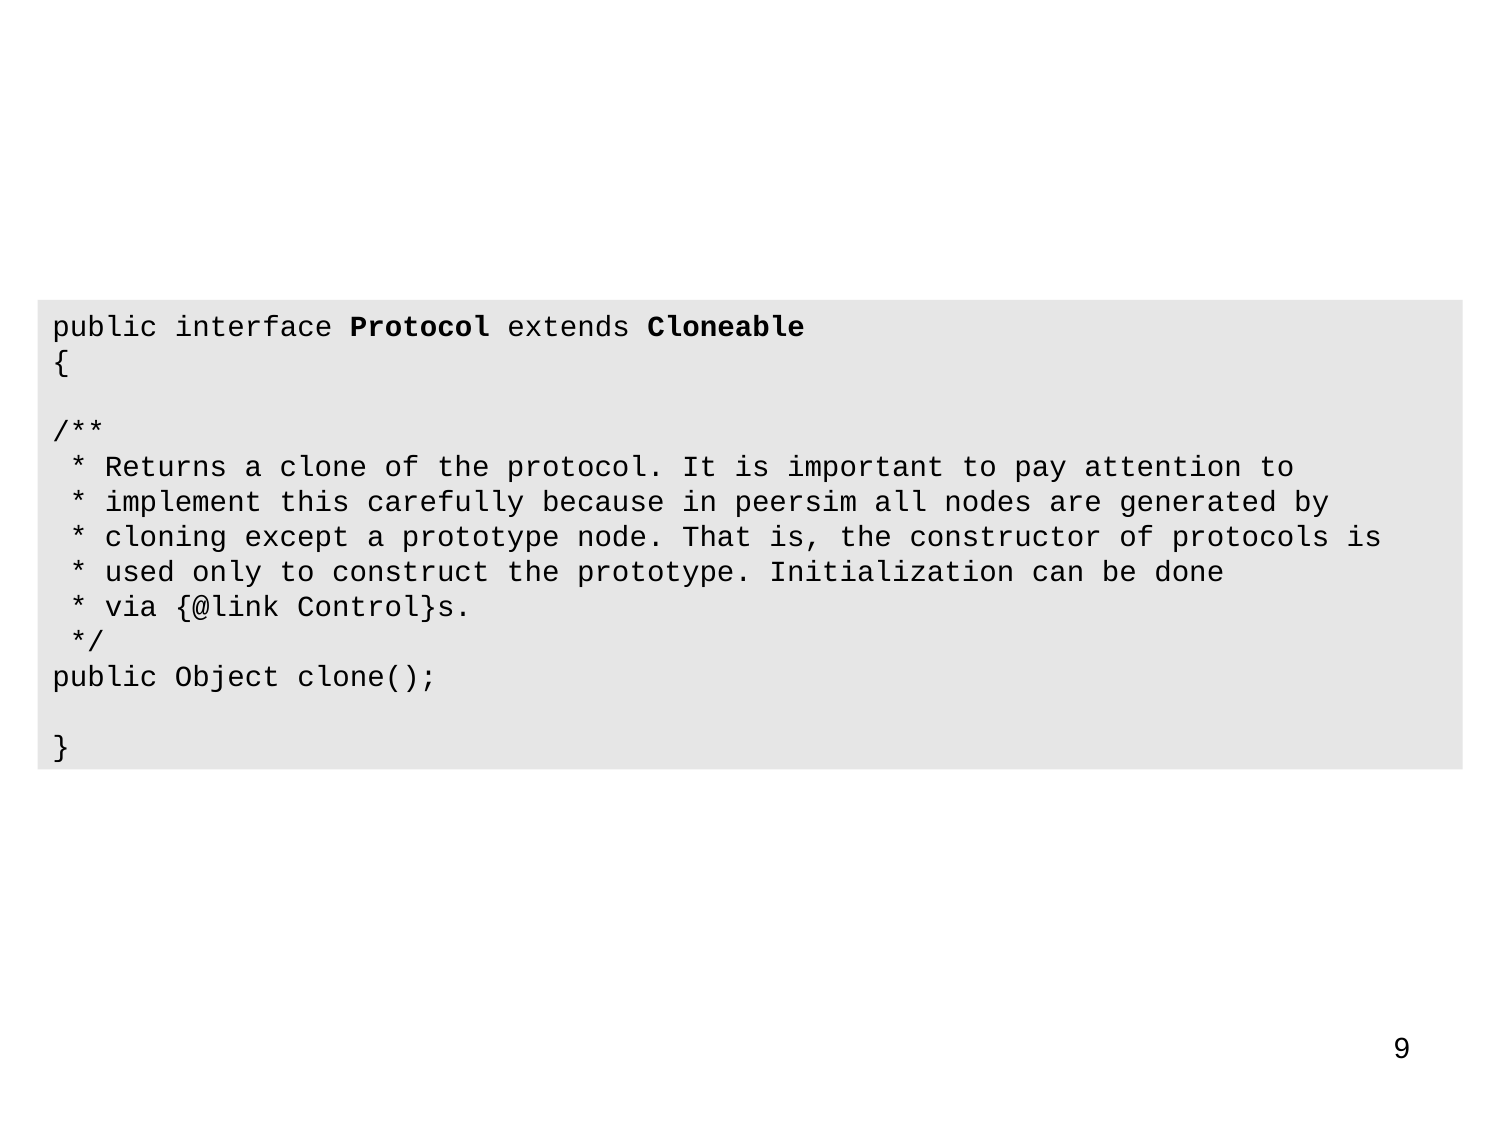

public interface Protocol extends Cloneable
{
/**
 * Returns a clone of the protocol. It is important to pay attention to
 * implement this carefully because in peersim all nodes are generated by
 * cloning except a prototype node. That is, the constructor of protocols is
 * used only to construct the prototype. Initialization can be done
 * via {@link Control}s.
 */
public Object clone();
}
9